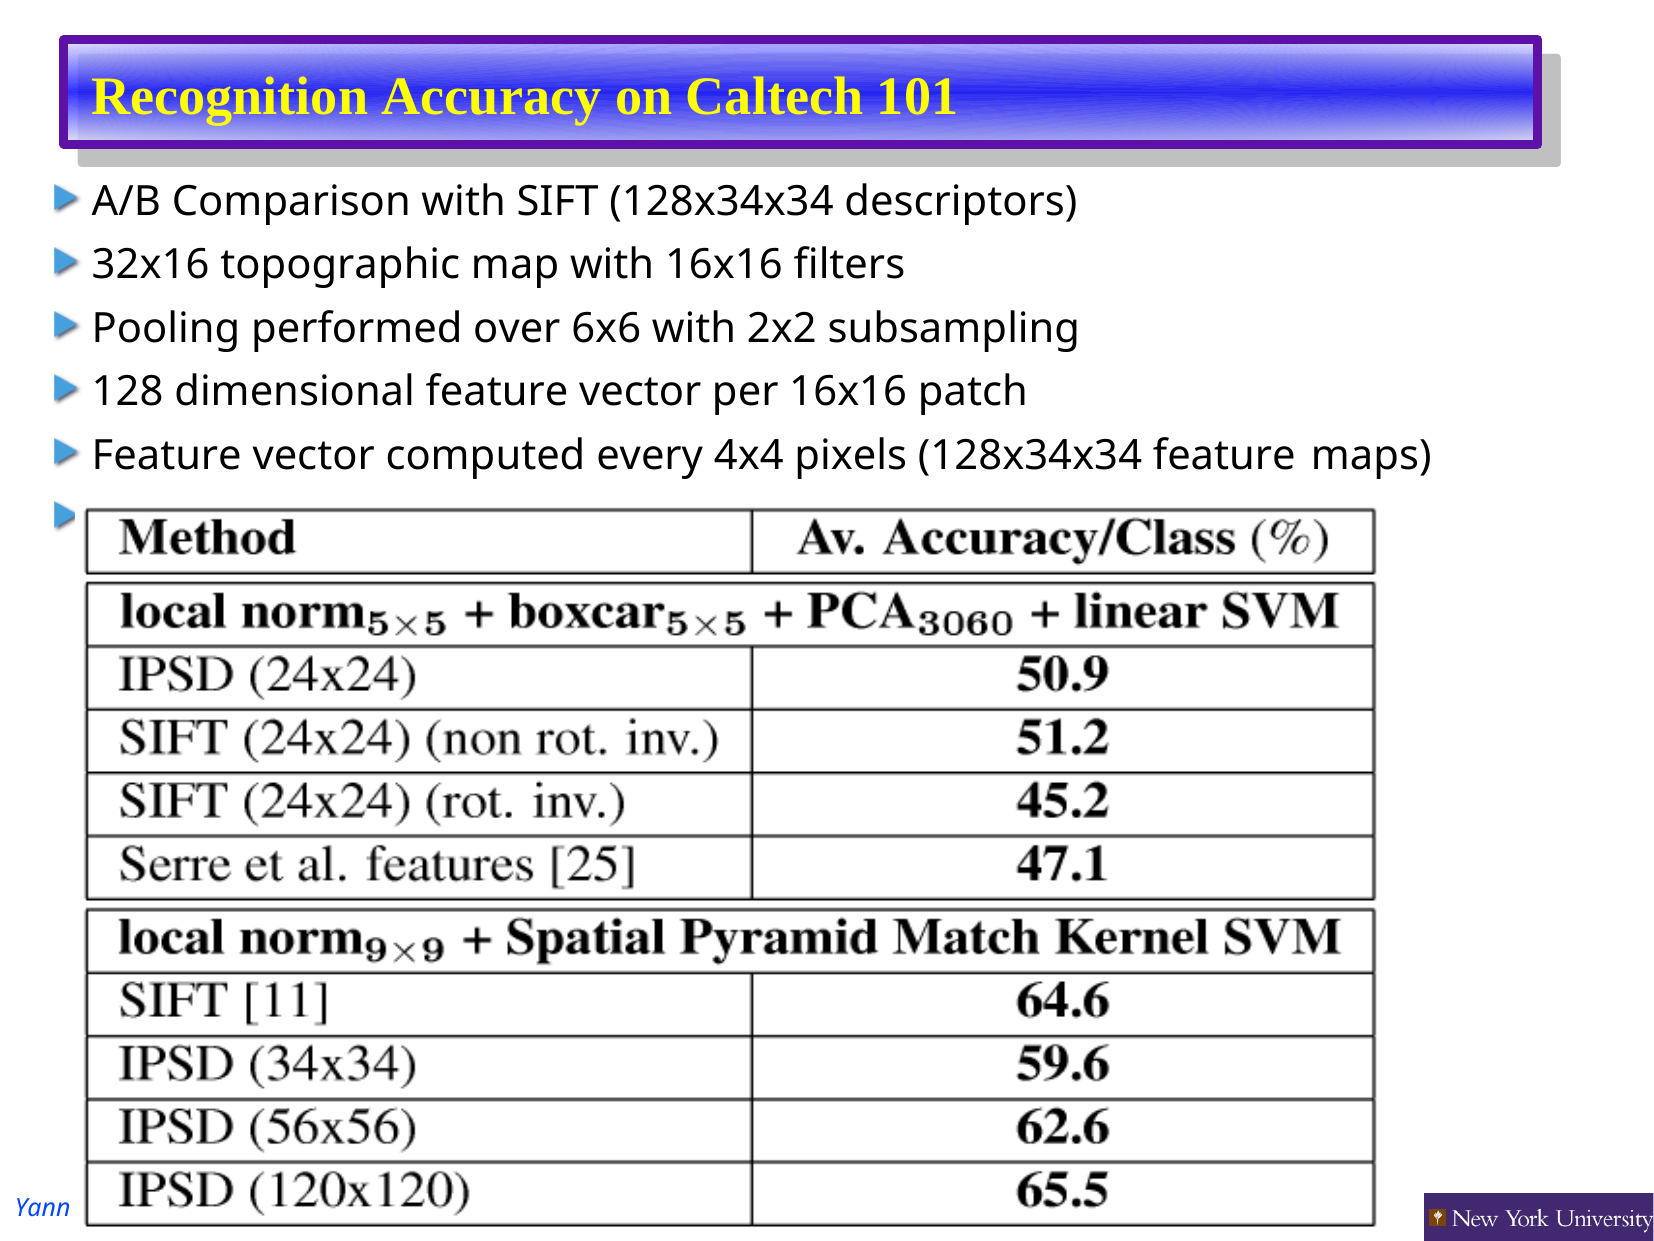

# Recognition Accuracy on Caltech 101
A/B Comparison with SIFT (128x34x34 descriptors)
32x16 topographic map with 16x16 filters
Pooling performed over 6x6 with 2x2 subsampling
128 dimensional feature vector per 16x16 patch
Feature vector computed every 4x4 pixels (128x34x34 feature	 maps)
Resulting feature maps are spatially smoothed